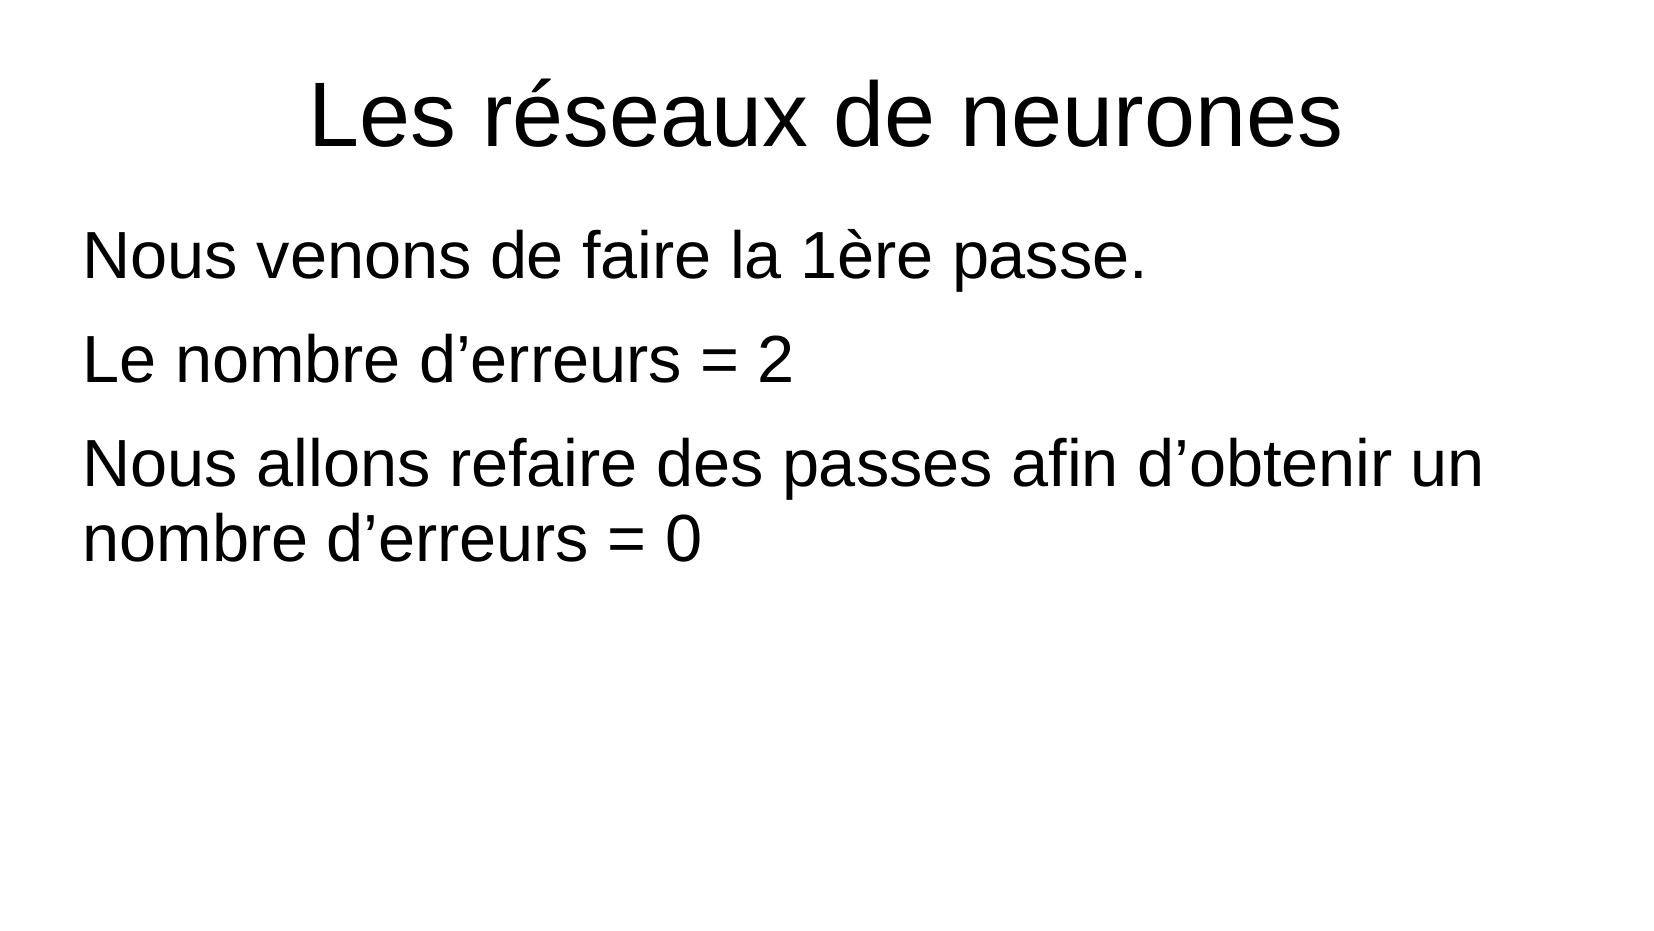

# Les réseaux de neurones
Nous venons de faire la 1ère passe.
Le nombre d’erreurs = 2
Nous allons refaire des passes afin d’obtenir un nombre d’erreurs = 0